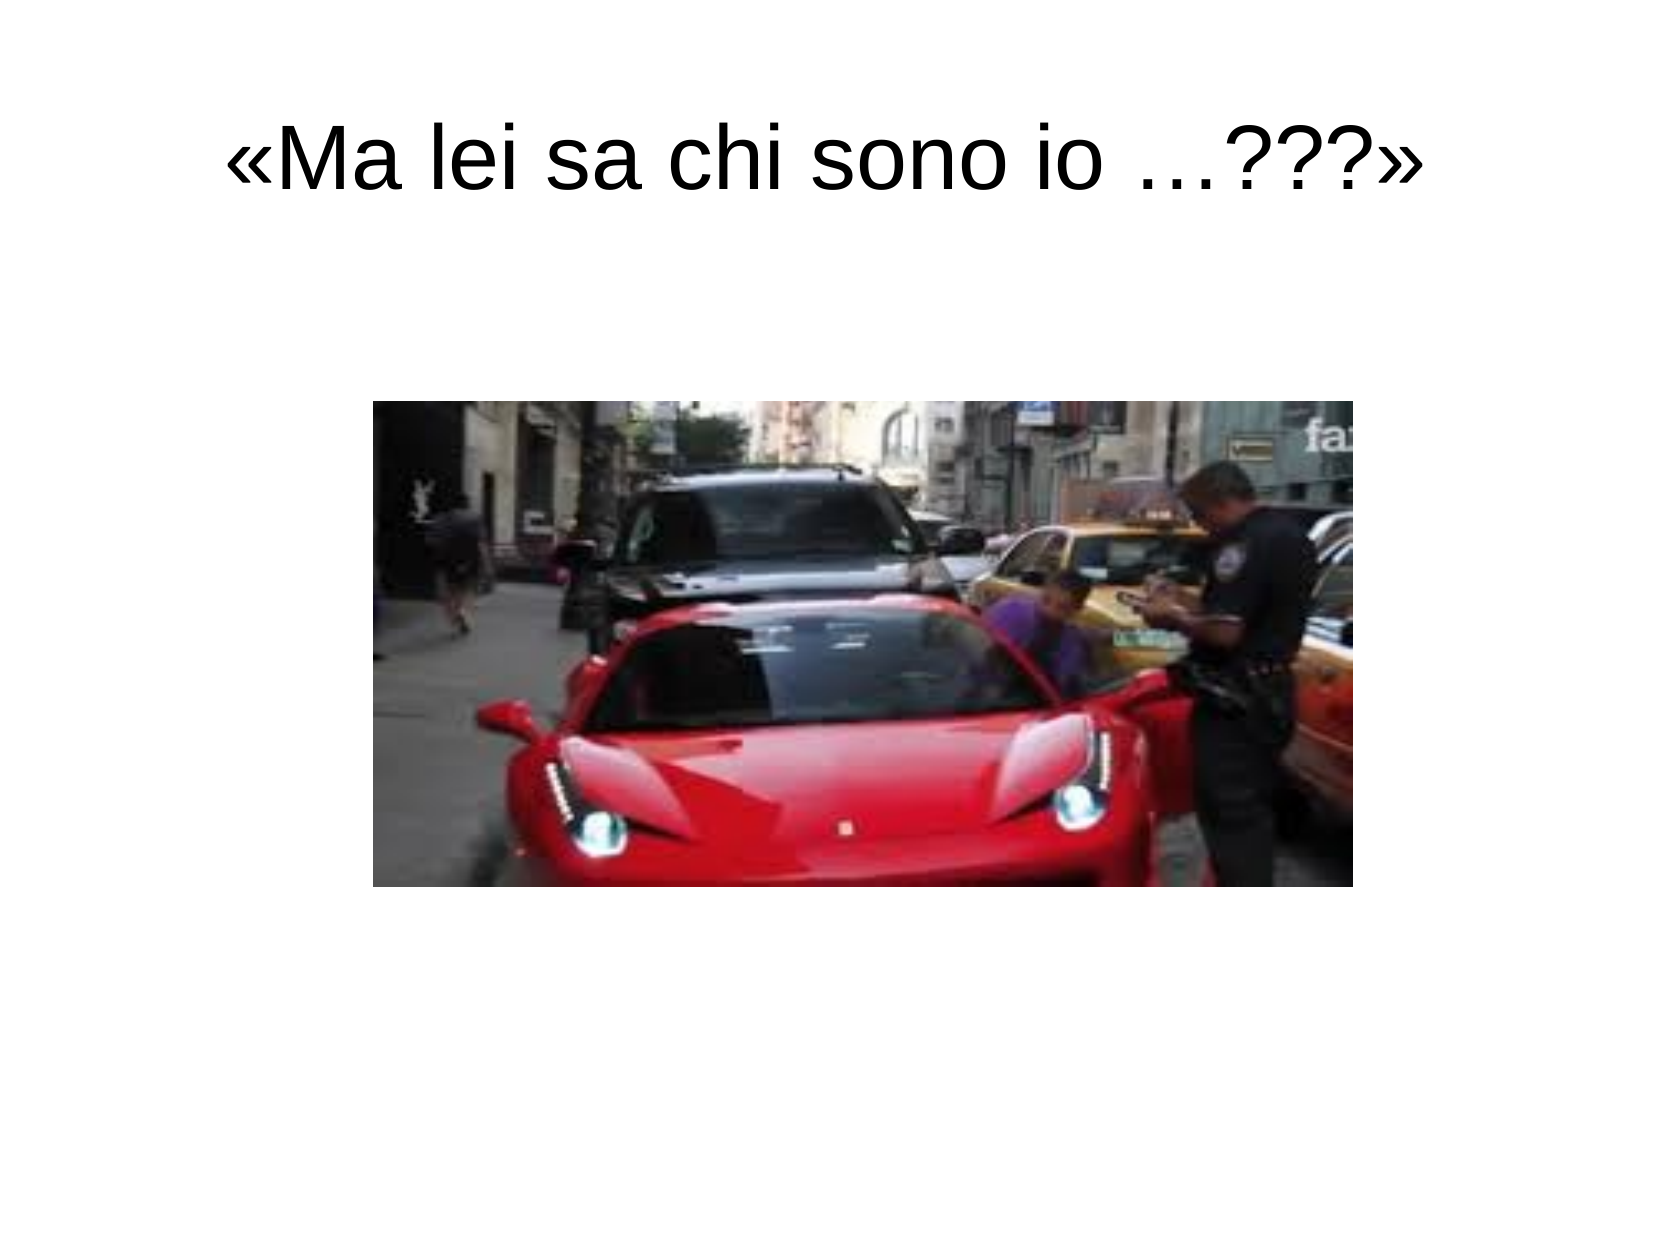

# «Ma lei sa chi sono io …???»